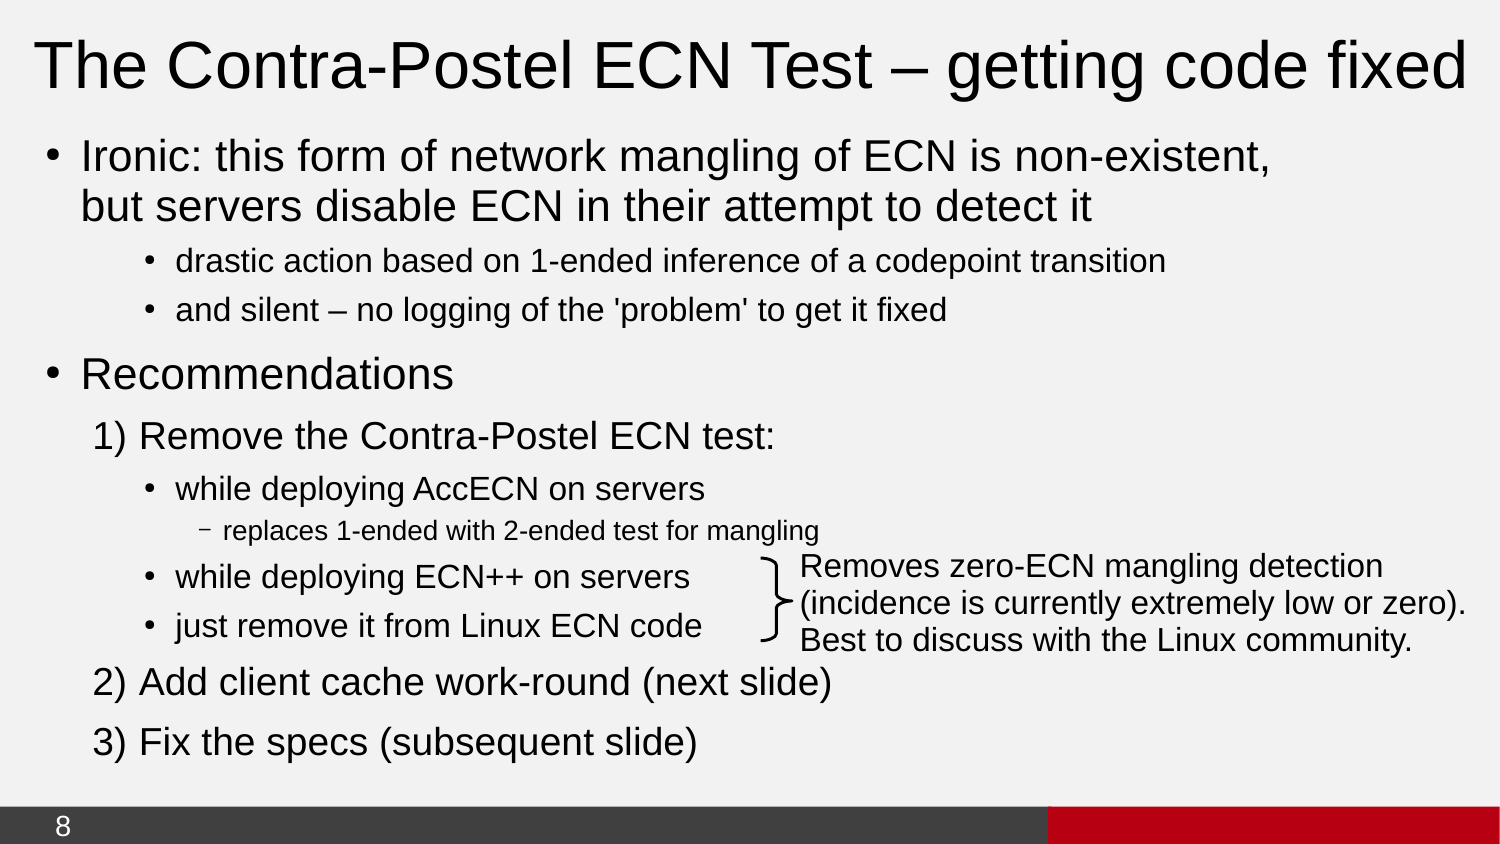

# The Contra-Postel ECN Test – getting code fixed
Ironic: this form of network mangling of ECN is non-existent,
but servers disable ECN in their attempt to detect it
drastic action based on 1-ended inference of a codepoint transition
and silent – no logging of the 'problem' to get it fixed
Recommendations
 Remove the Contra-Postel ECN test:
while deploying AccECN on servers
replaces 1-ended with 2-ended test for mangling
while deploying ECN++ on servers
just remove it from Linux ECN code
 Add client cache work-round (next slide)
 Fix the specs (subsequent slide)
Removes zero-ECN mangling detection
(incidence is currently extremely low or zero).
Best to discuss with the Linux community.
8